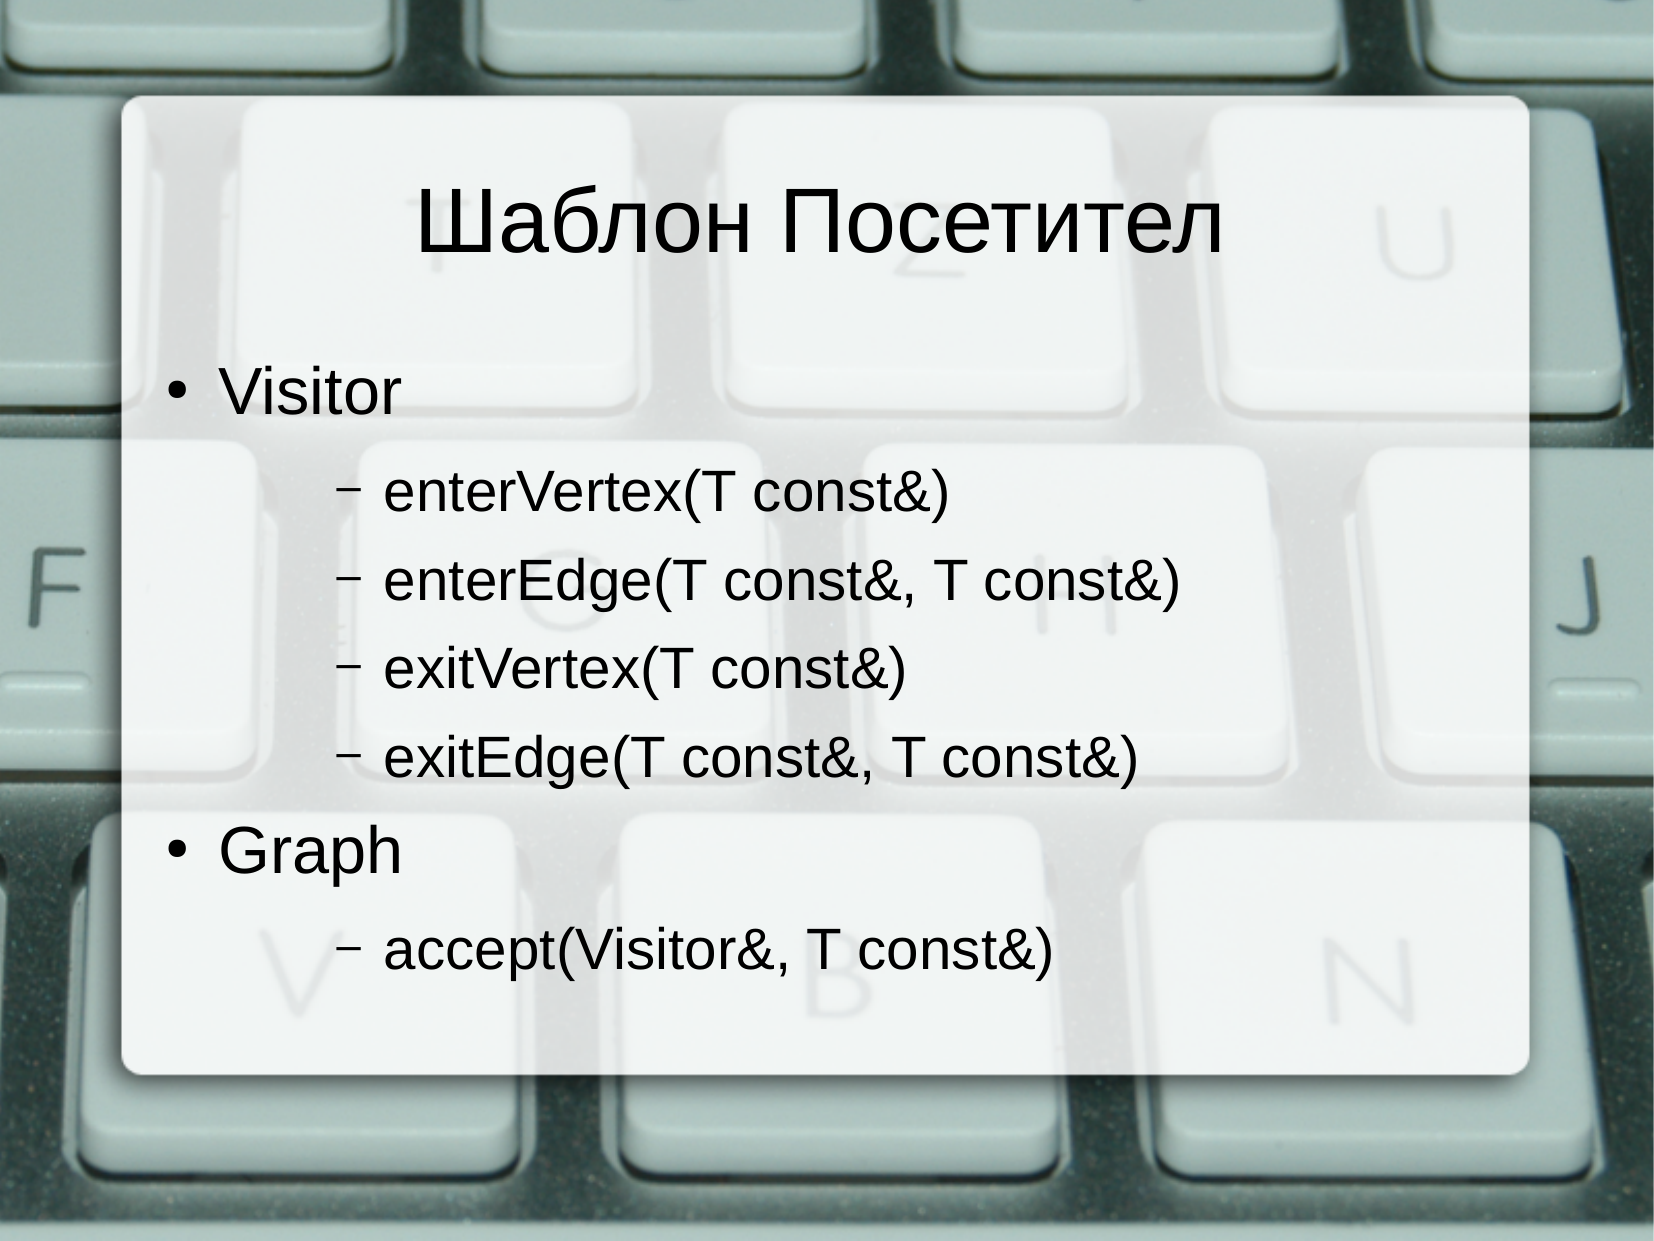

# Шаблон Посетител
Visitor
enterVertex(T const&)
enterEdge(T const&, T const&)
exitVertex(T const&)
exitEdge(T const&, T const&)
Graph
accept(Visitor&, T const&)